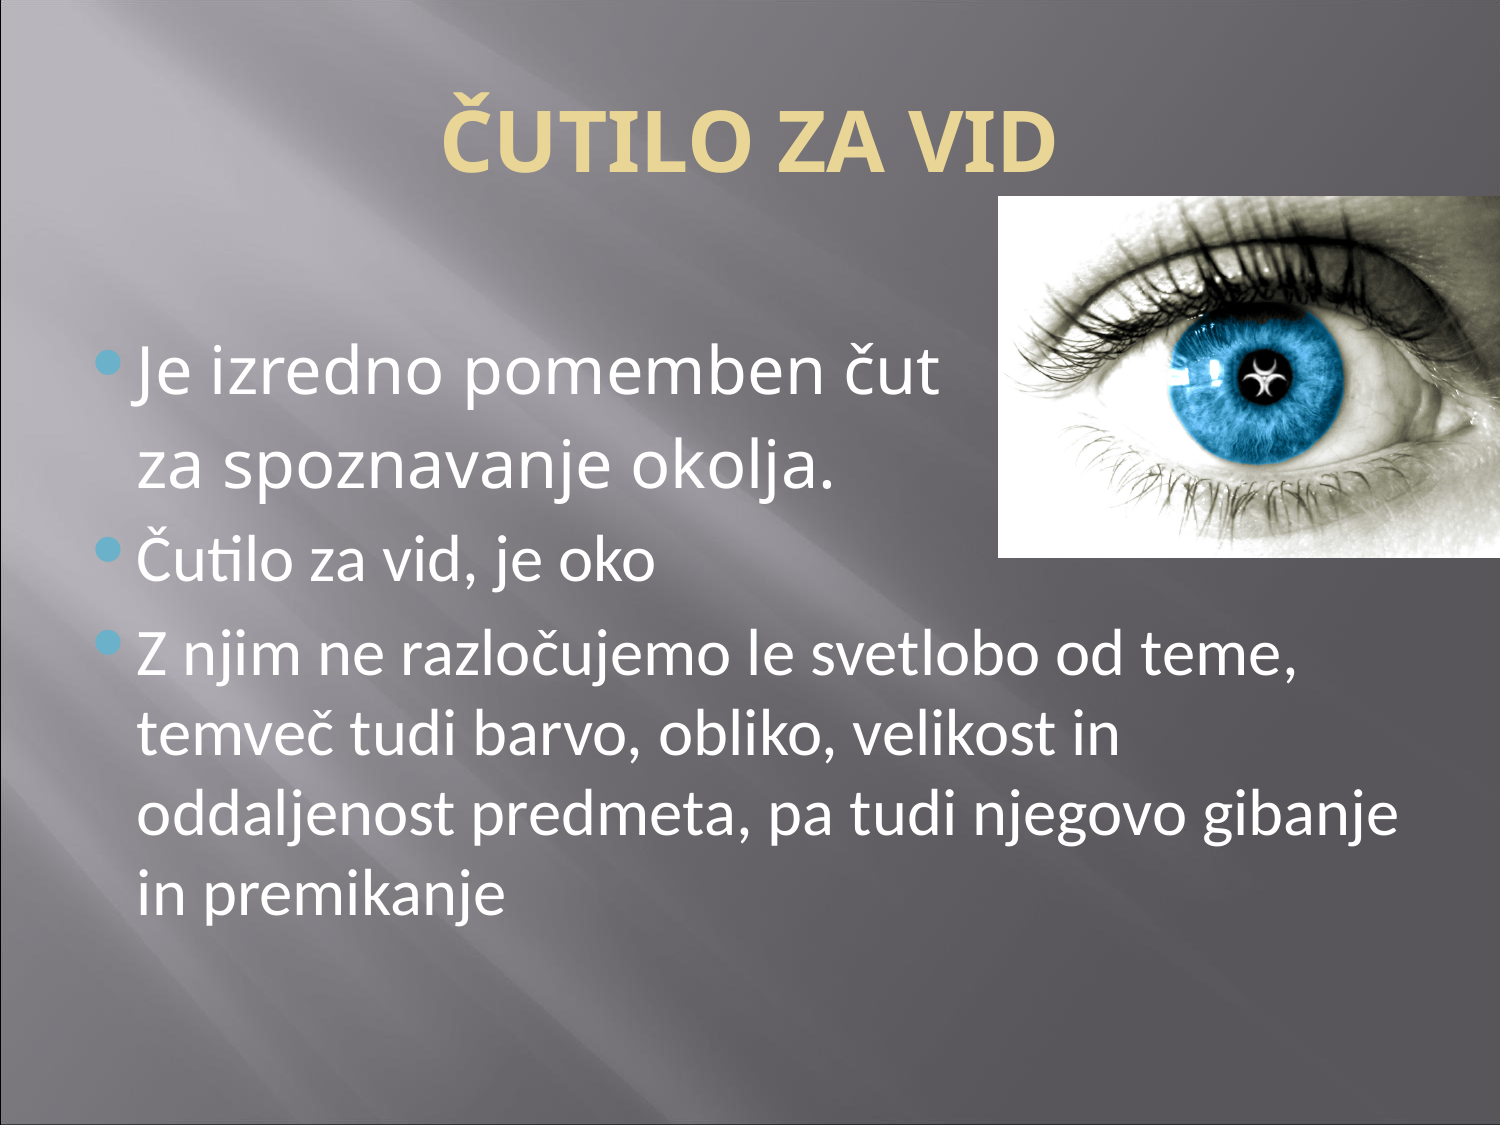

# ČUTILO ZA VID
Je izredno pomemben čut
	za spoznavanje okolja.
Čutilo za vid, je oko
Z njim ne razločujemo le svetlobo od teme, temveč tudi barvo, obliko, velikost in oddaljenost predmeta, pa tudi njegovo gibanje in premikanje